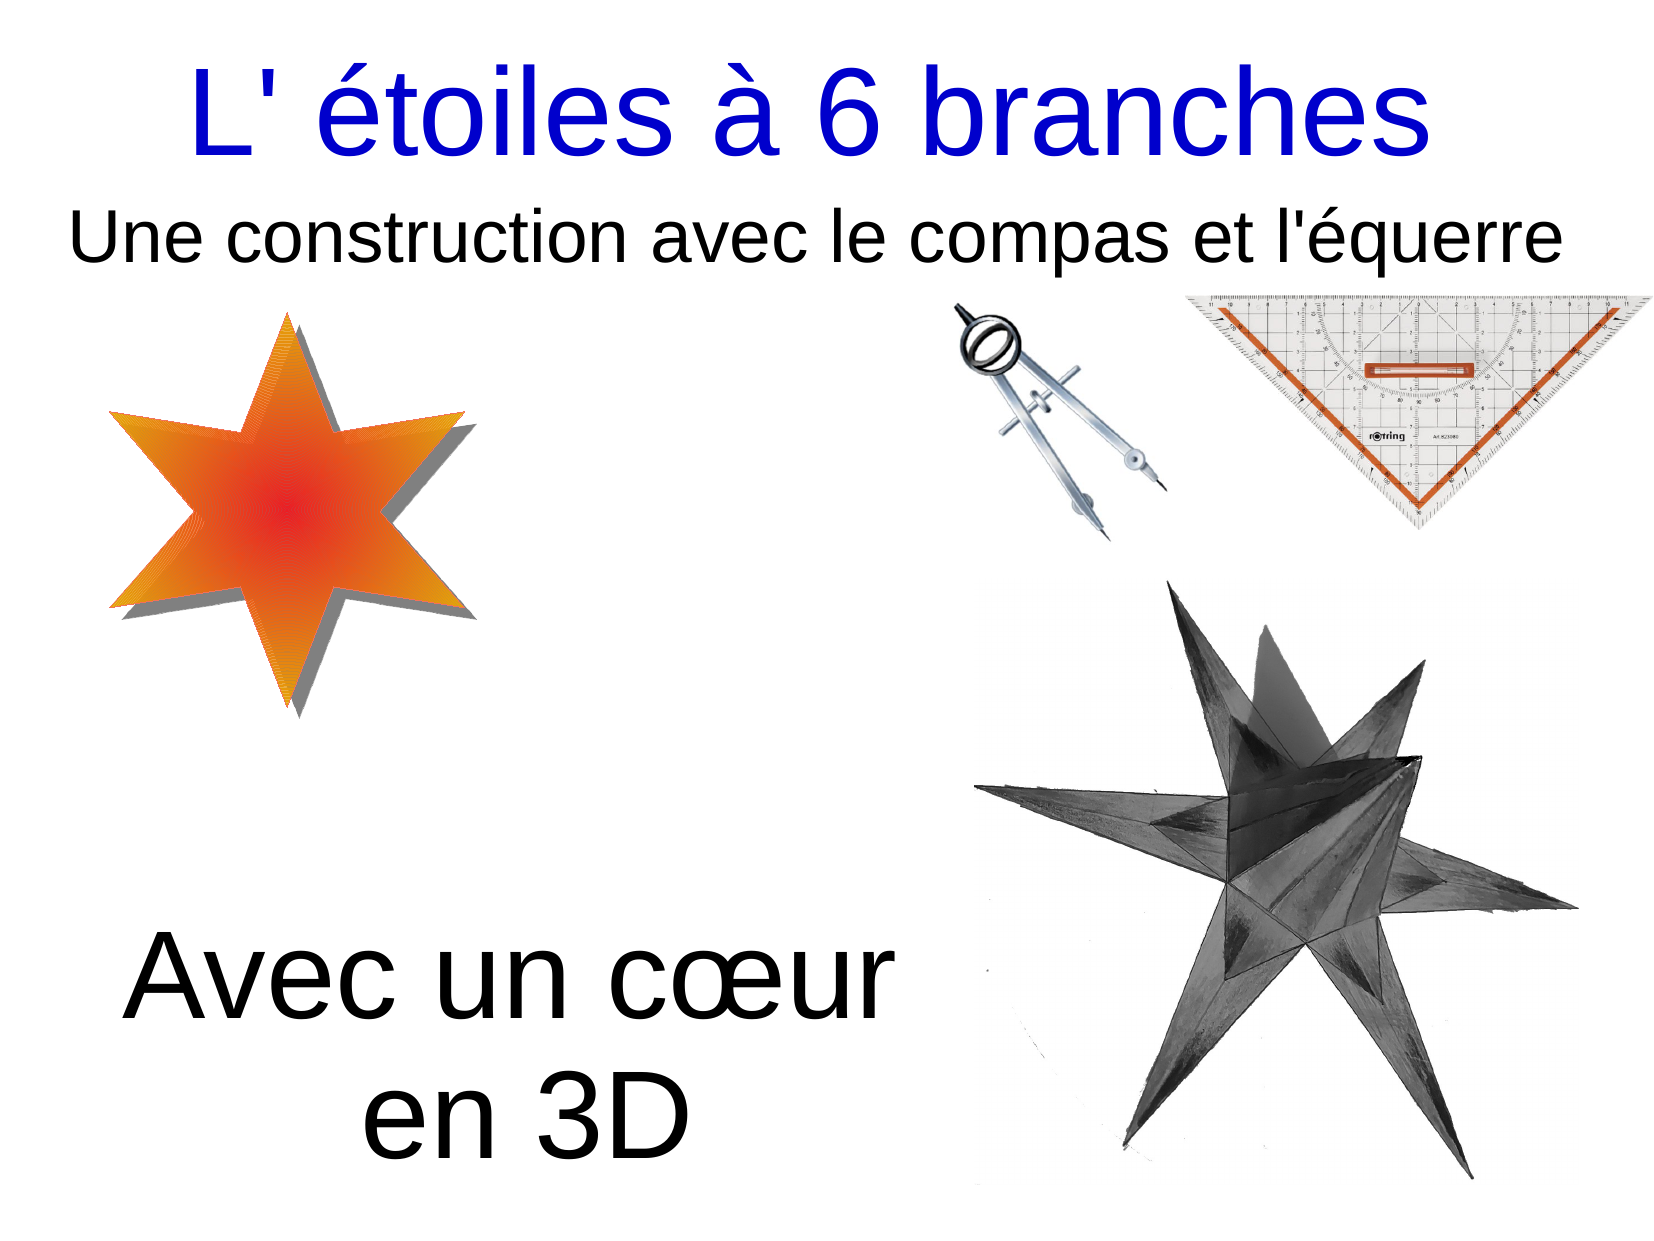

# L' étoiles à 6 branches
Une construction avec le compas et l'équerre
Avec un cœur
en 3D